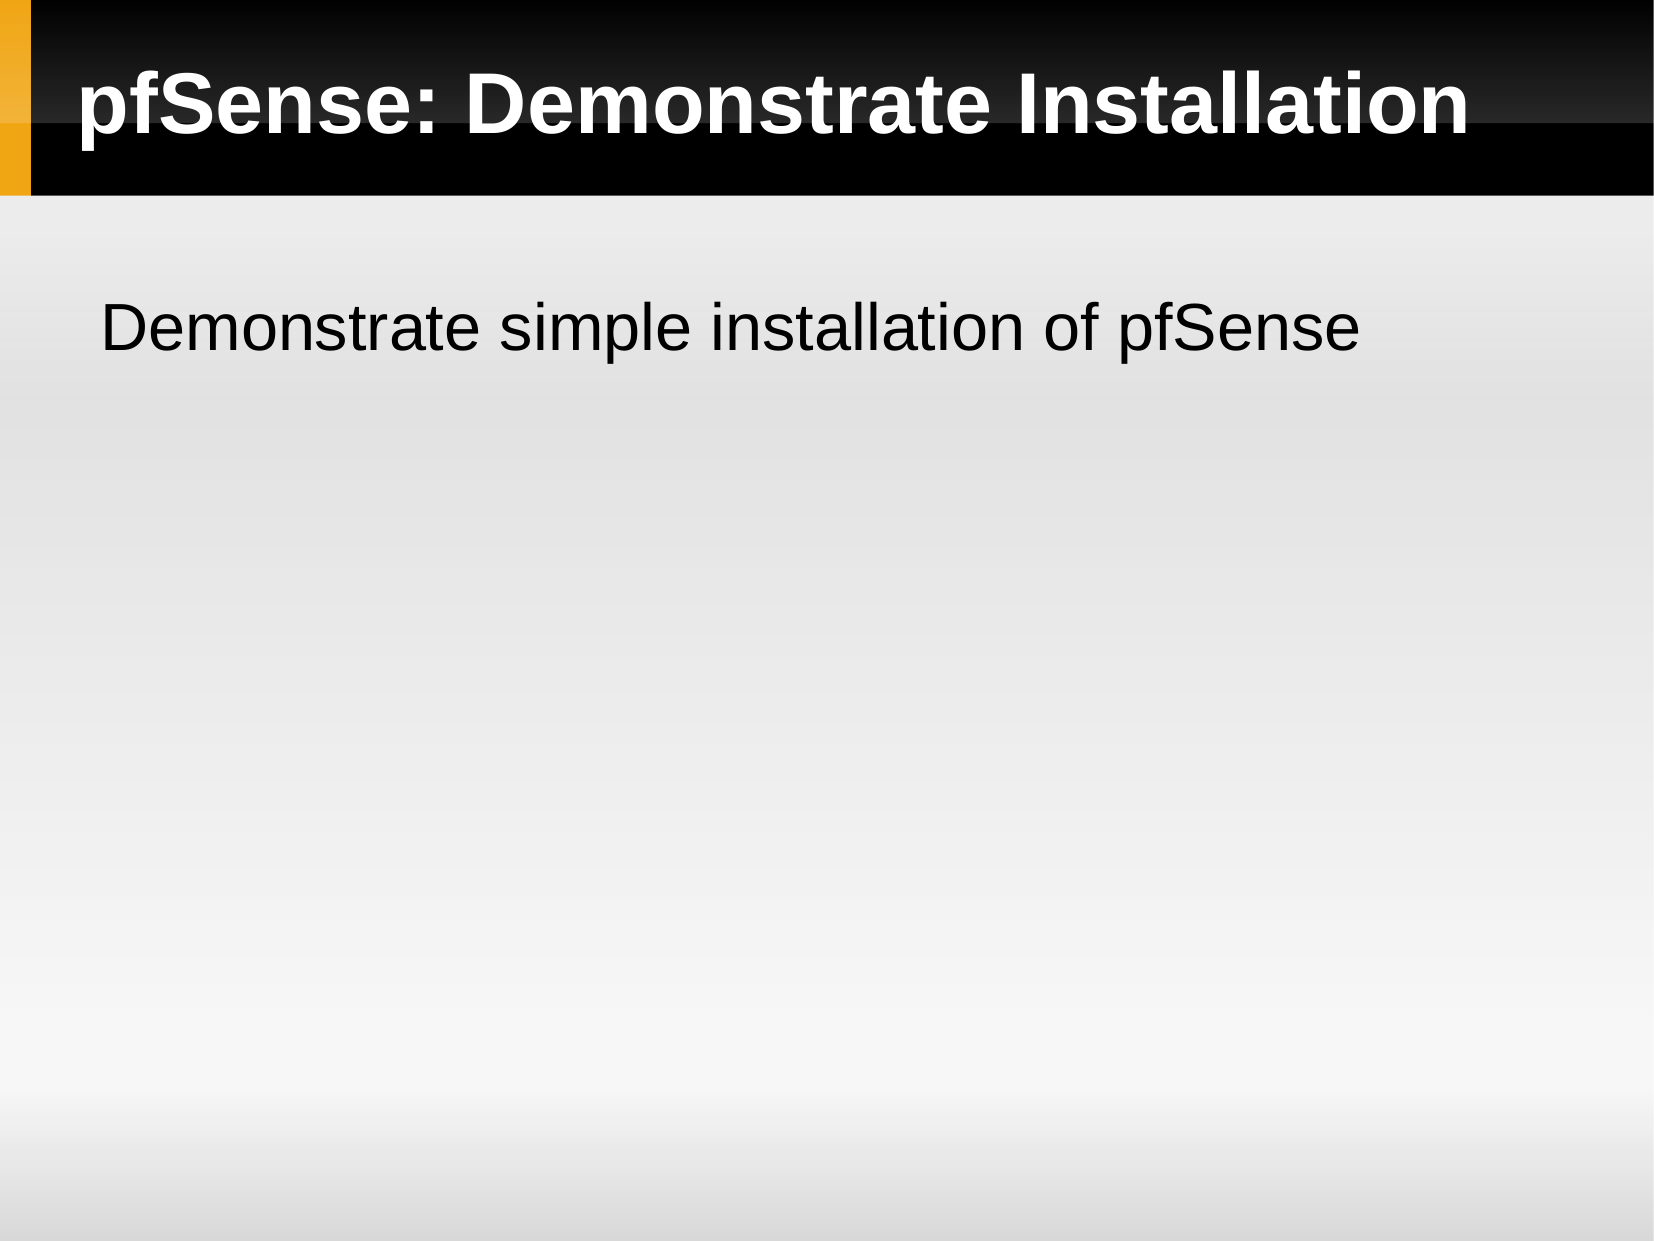

# pfSense: Demonstrate Installation
Demonstrate simple installation of pfSense